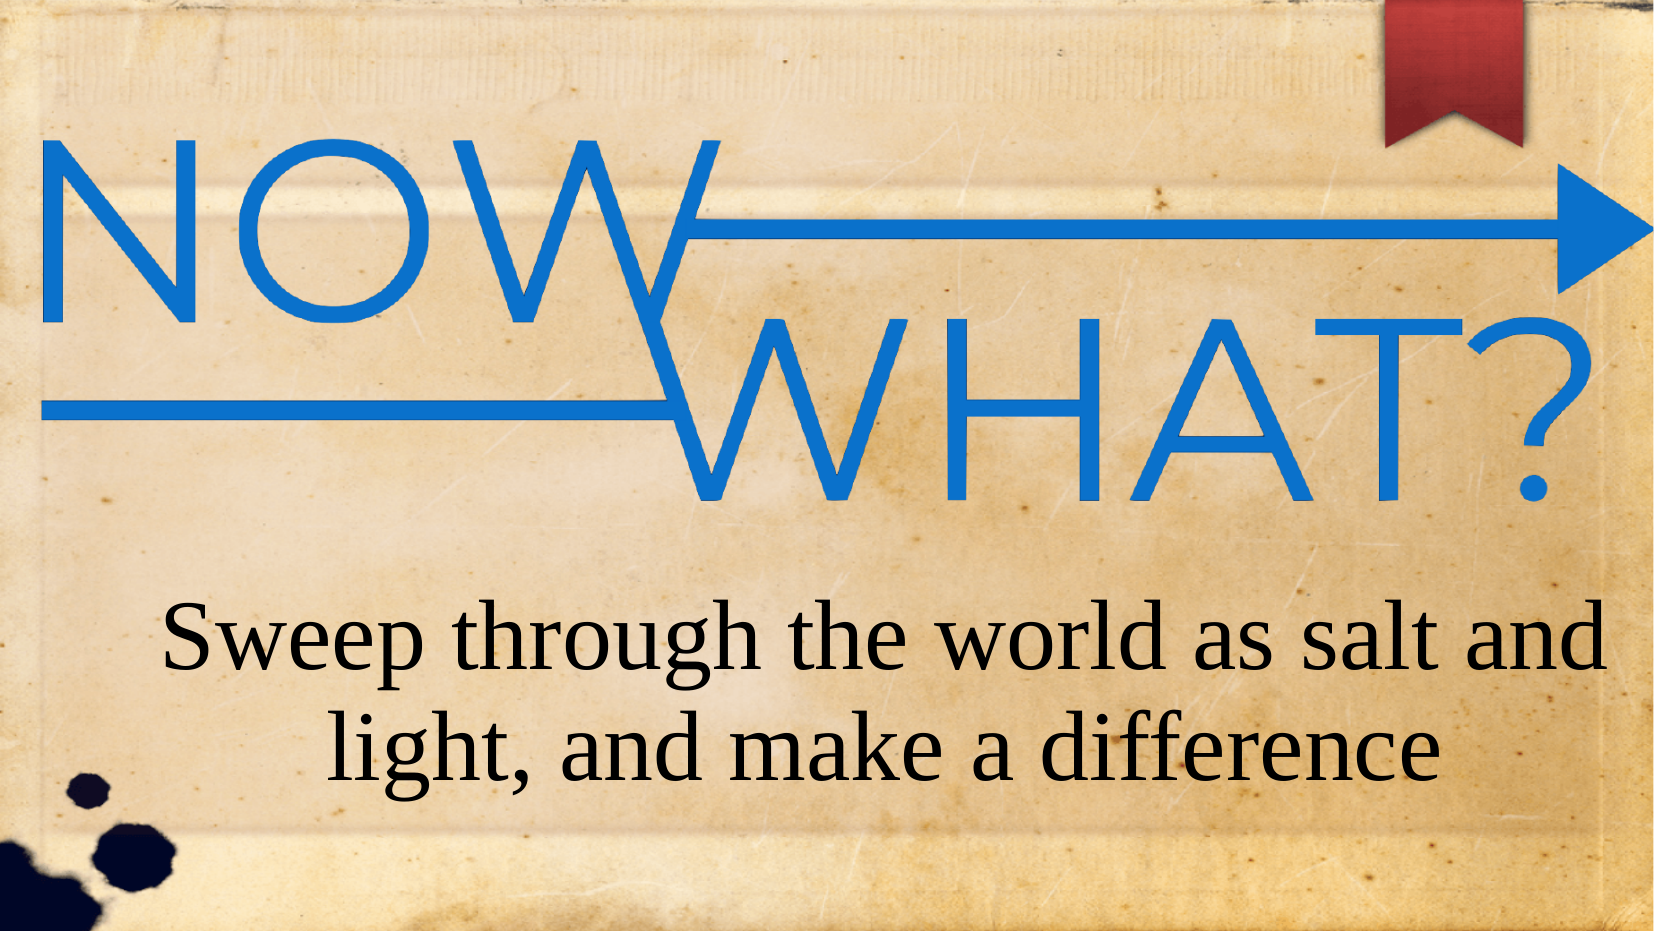

#
Sweep through the world as salt and light, and make a difference